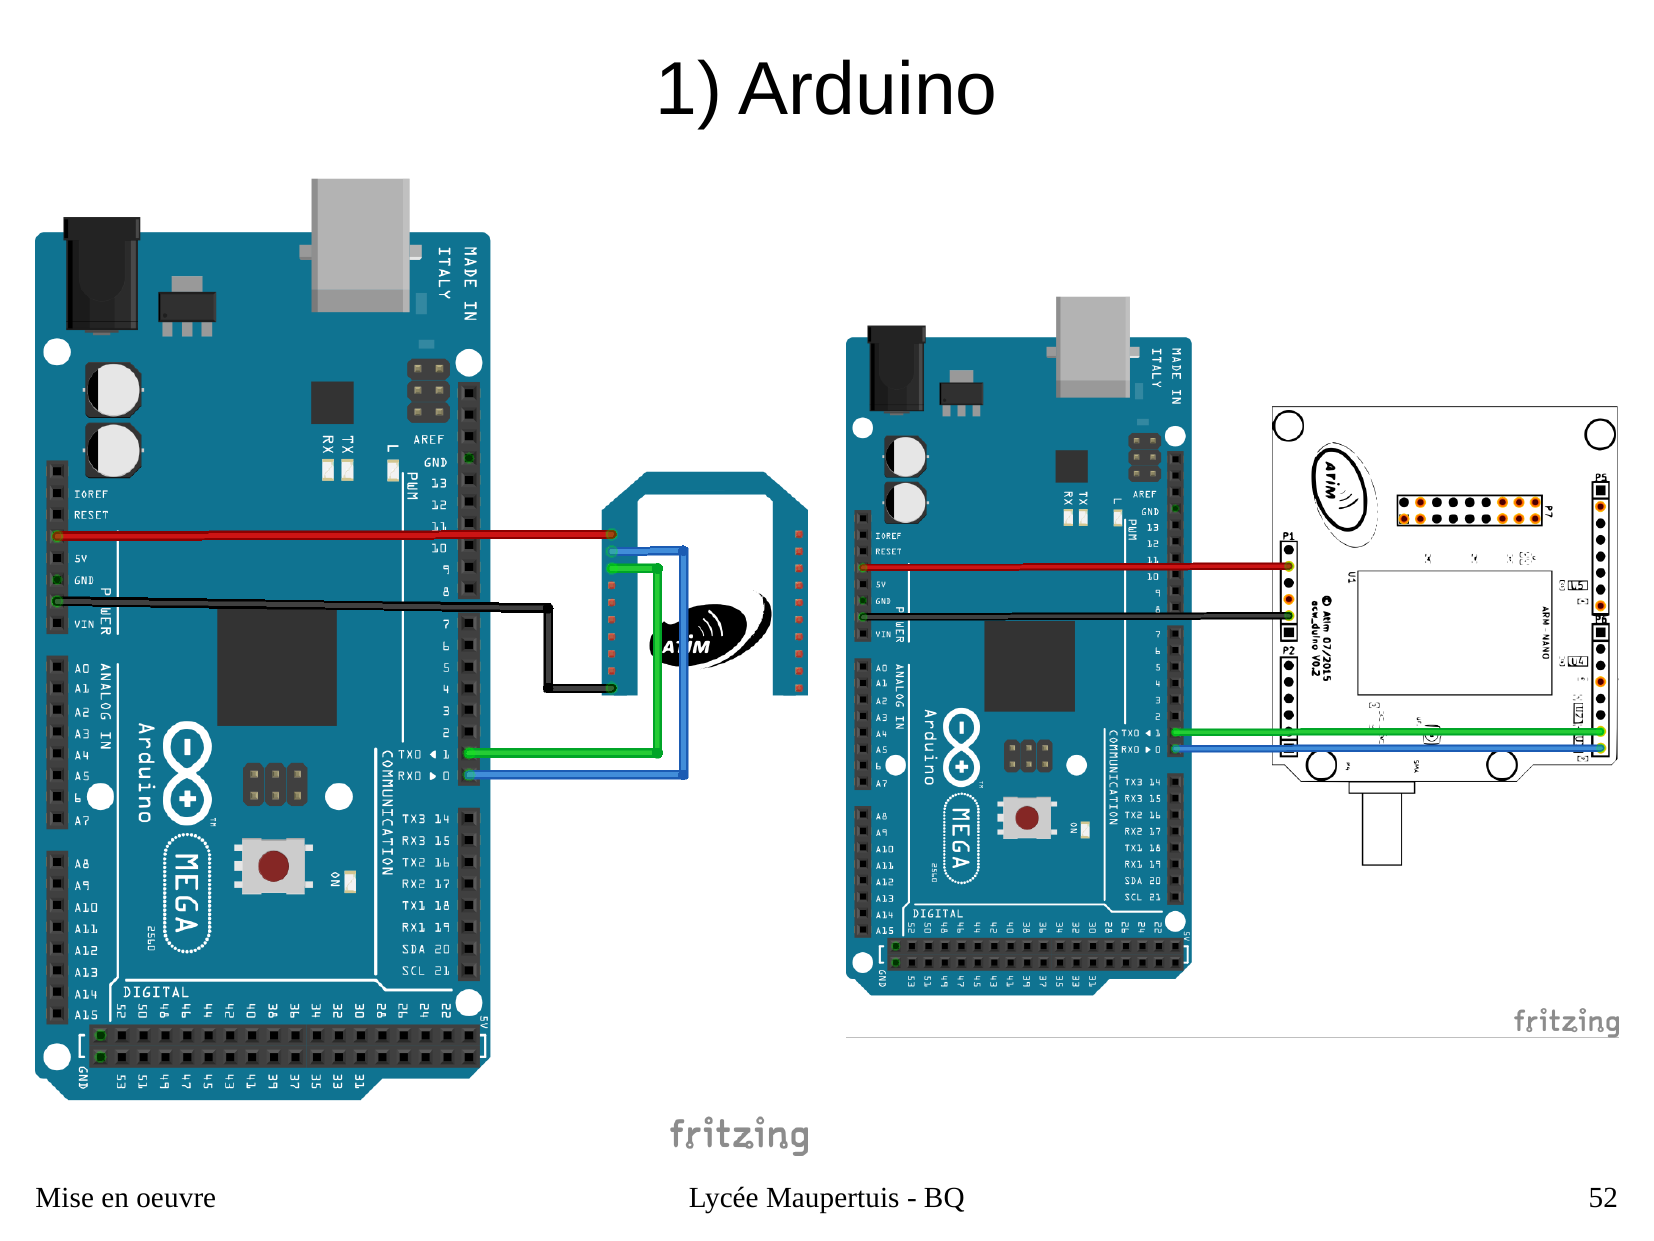

# 1) Arduino
Mise en oeuvre
Lycée Maupertuis - BQ
52